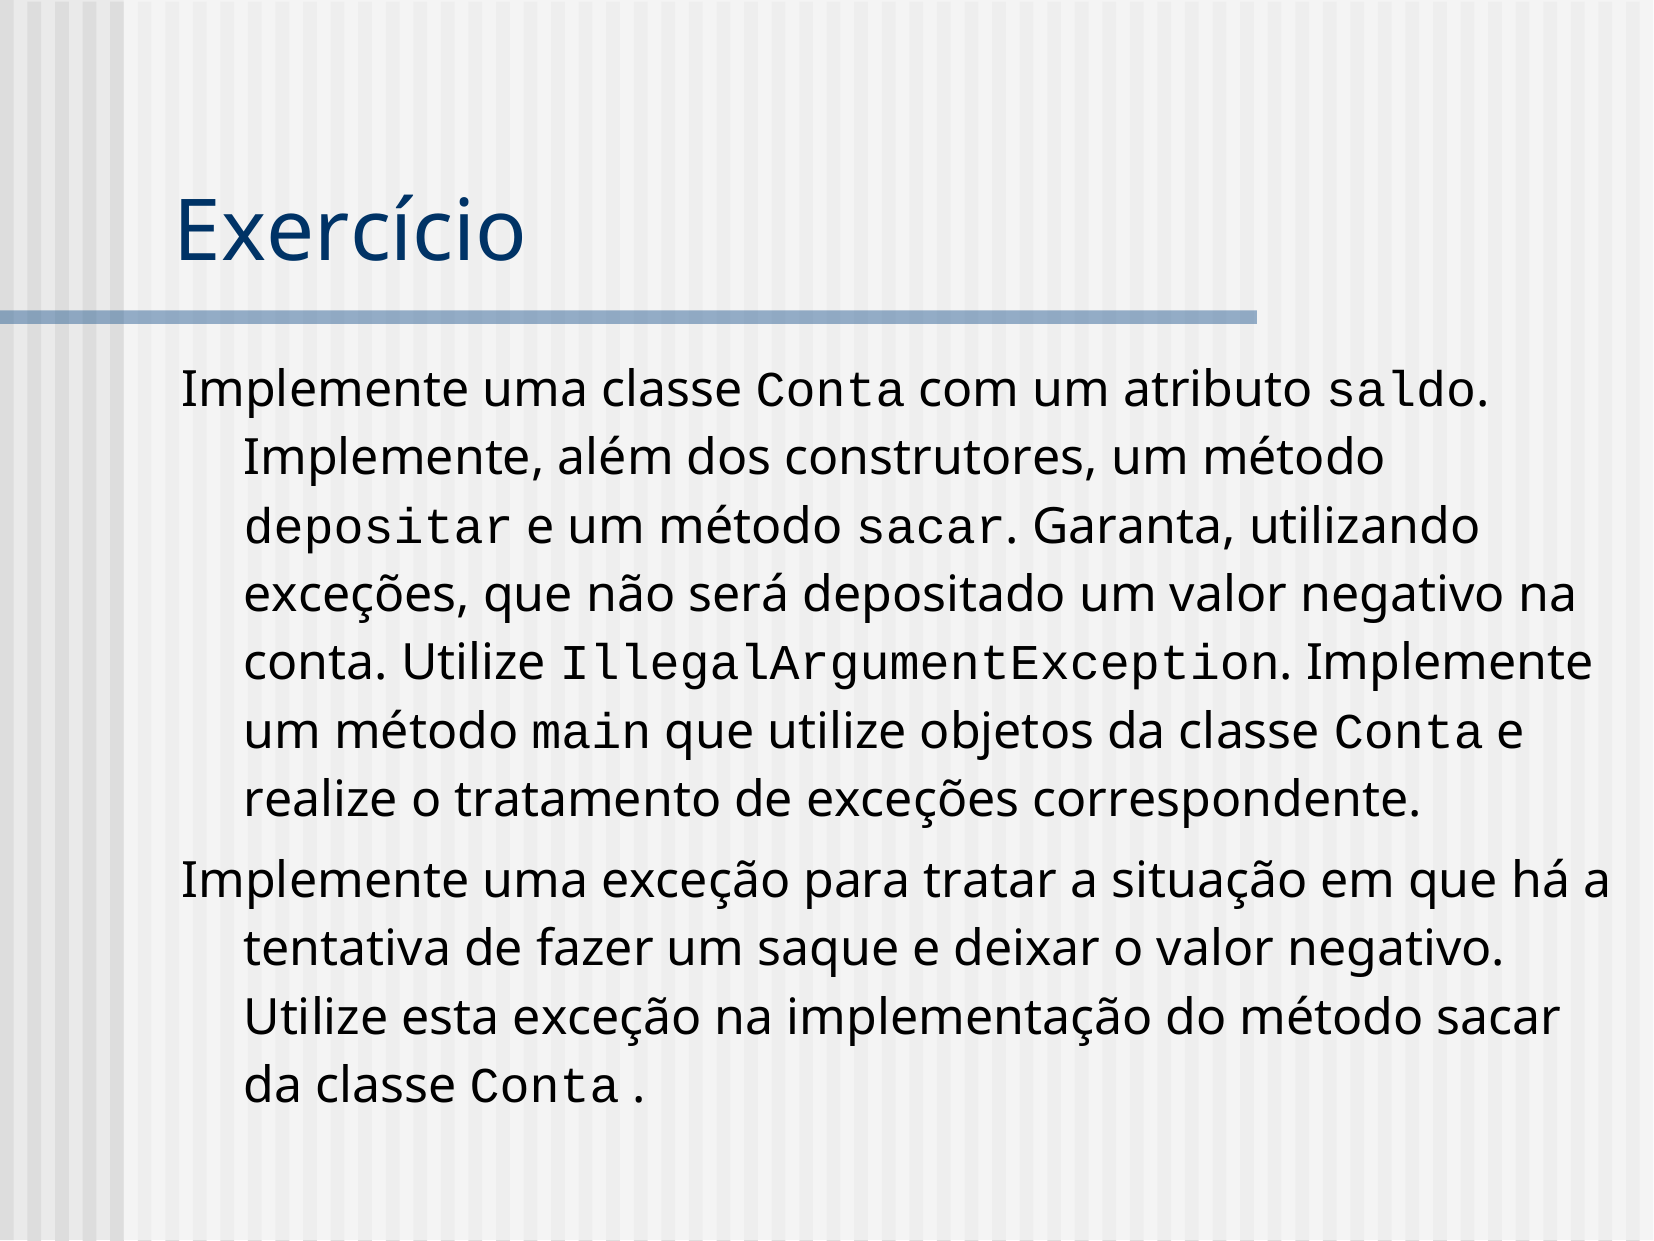

# Exercício
Implemente uma classe Conta com um atributo saldo. Implemente, além dos construtores, um método depositar e um método sacar. Garanta, utilizando exceções, que não será depositado um valor negativo na conta. Utilize IllegalArgumentException. Implemente um método main que utilize objetos da classe Conta e realize o tratamento de exceções correspondente.
Implemente uma exceção para tratar a situação em que há a tentativa de fazer um saque e deixar o valor negativo. Utilize esta exceção na implementação do método sacar da classe Conta .